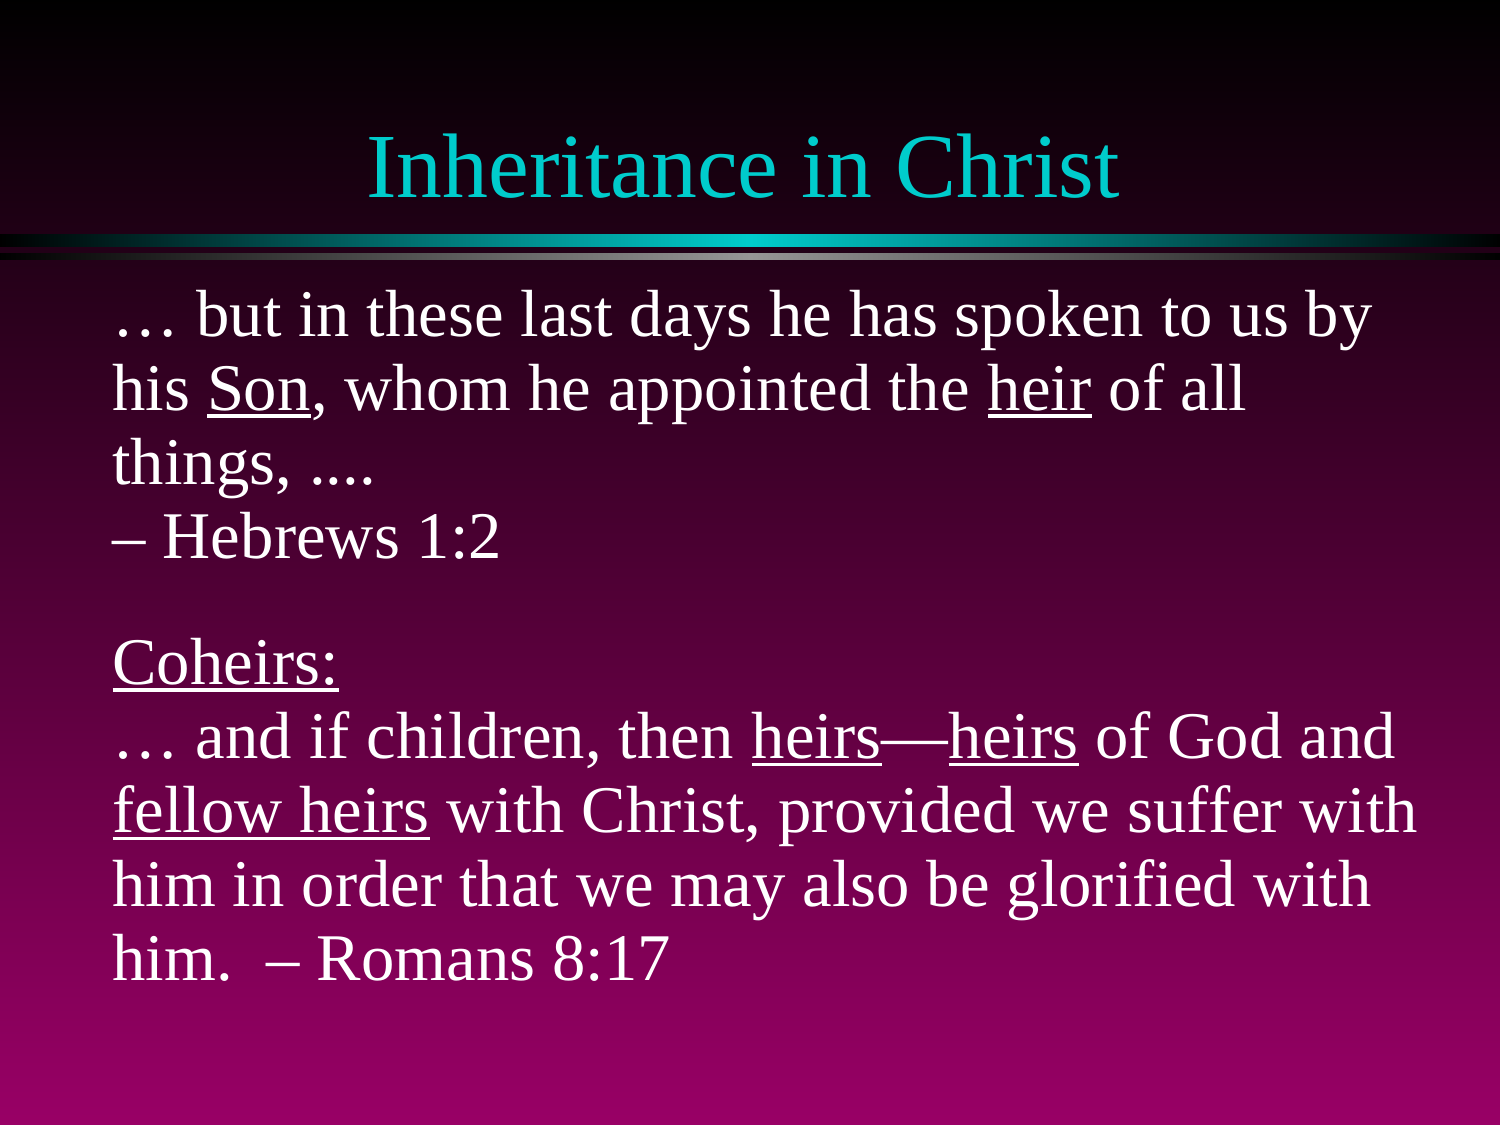

# Inheritance in Christ
… but in these last days he has spoken to us by his Son, whom he appointed the heir of all things, ....
– Hebrews 1:2
Coheirs:
… and if children, then heirs—heirs of God and fellow heirs with Christ, provided we suffer with him in order that we may also be glorified with him. – Romans 8:17